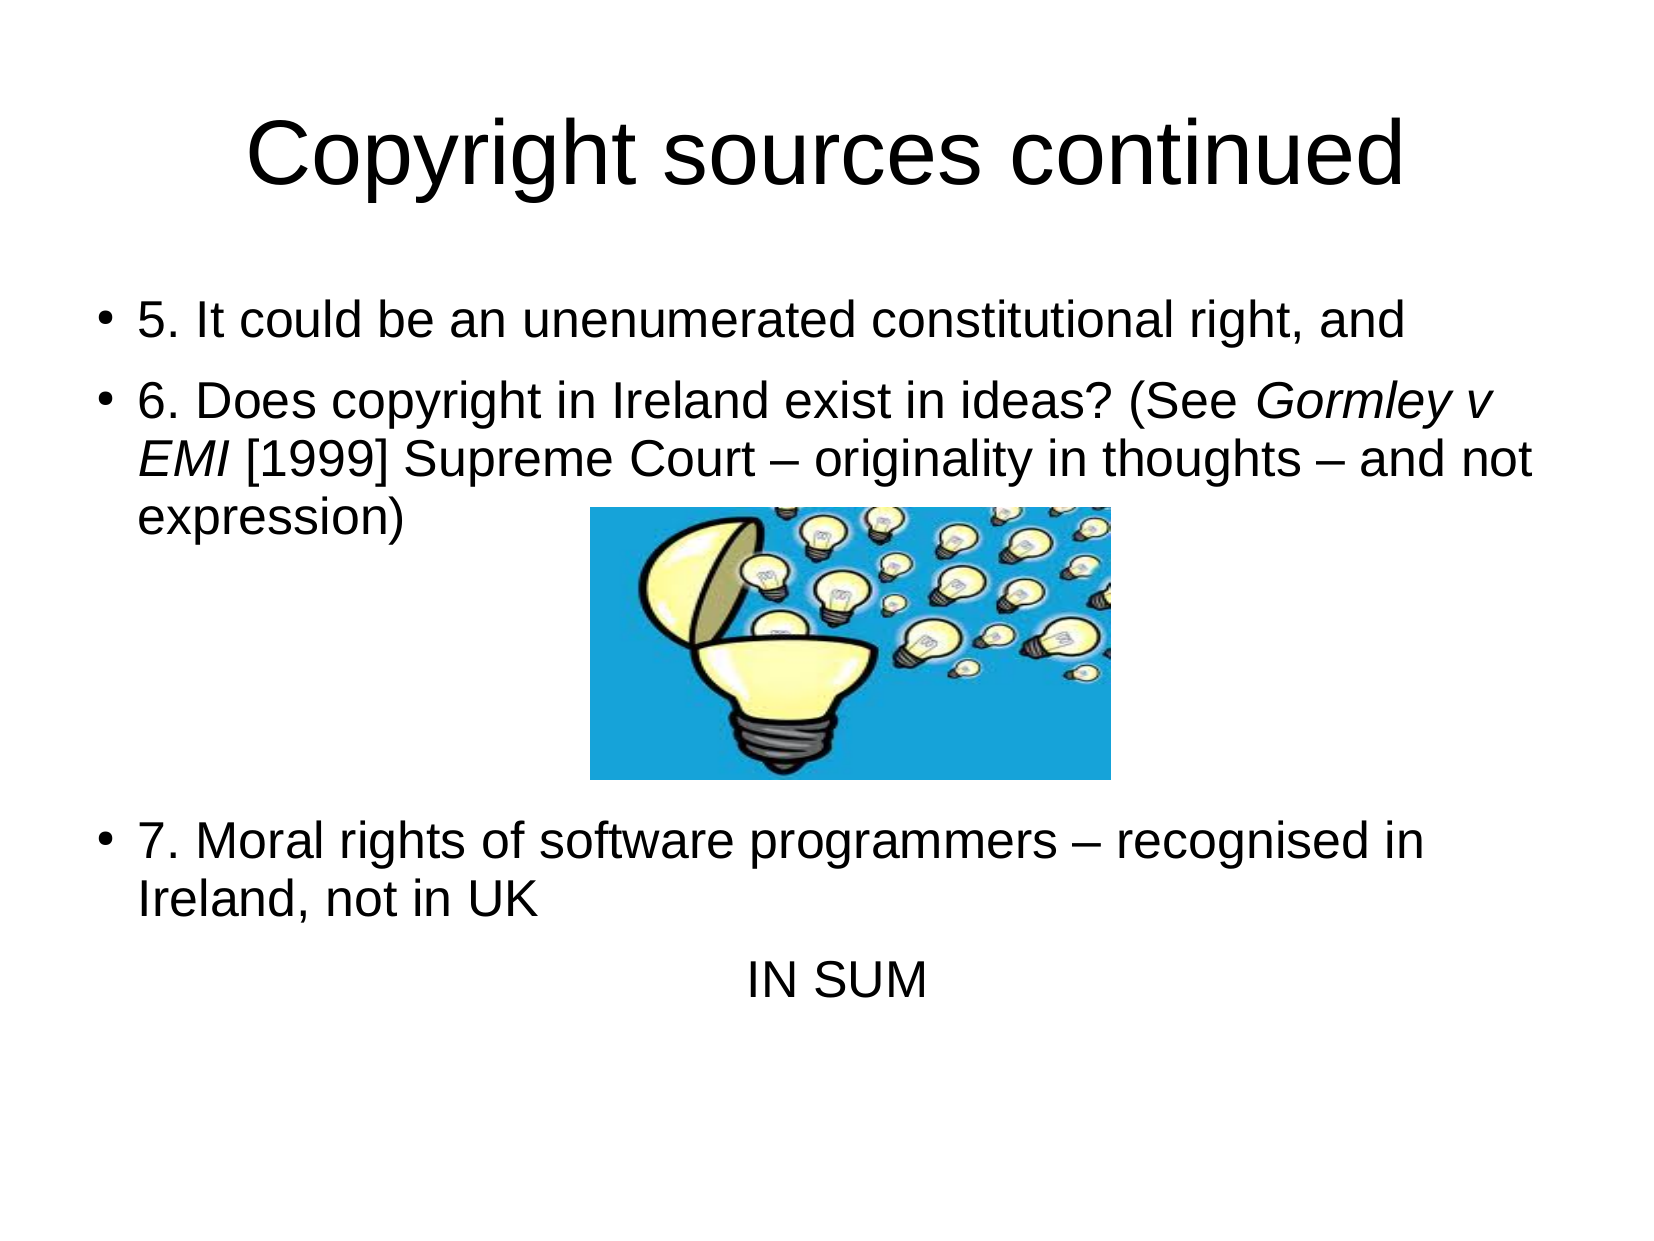

# Copyright sources continued
5. It could be an unenumerated constitutional right, and
6. Does copyright in Ireland exist in ideas? (See Gormley v EMI [1999] Supreme Court – originality in thoughts – and not expression)
7. Moral rights of software programmers – recognised in Ireland, not in UK
IN SUM